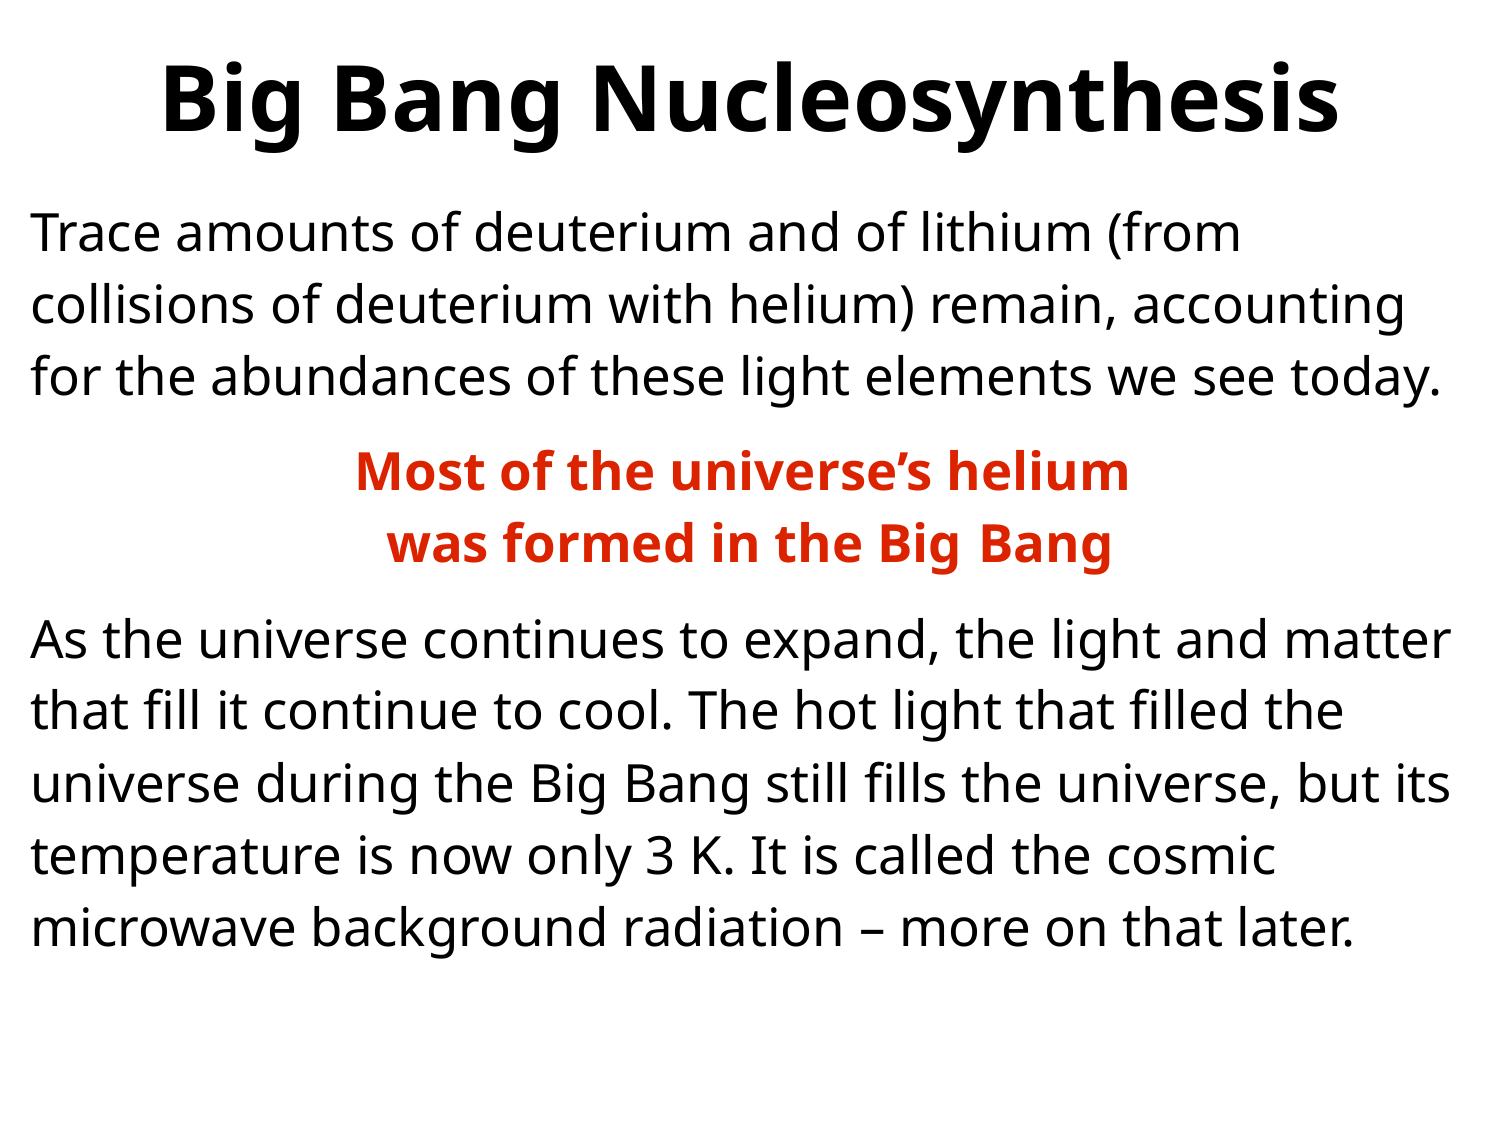

# Big Bang Nucleosynthesis
Trace amounts of deuterium and of lithium (from collisions of deuterium with helium) remain, accounting for the abundances of these light elements we see today.
Most of the universe’s helium
was formed in the Big 	Bang
As the universe continues to expand, the light and matter that fill it continue to cool. The hot light that filled the universe during the Big Bang still fills the universe, but its temperature is now only 3 K. It is called the cosmic microwave background radiation – more on that later.